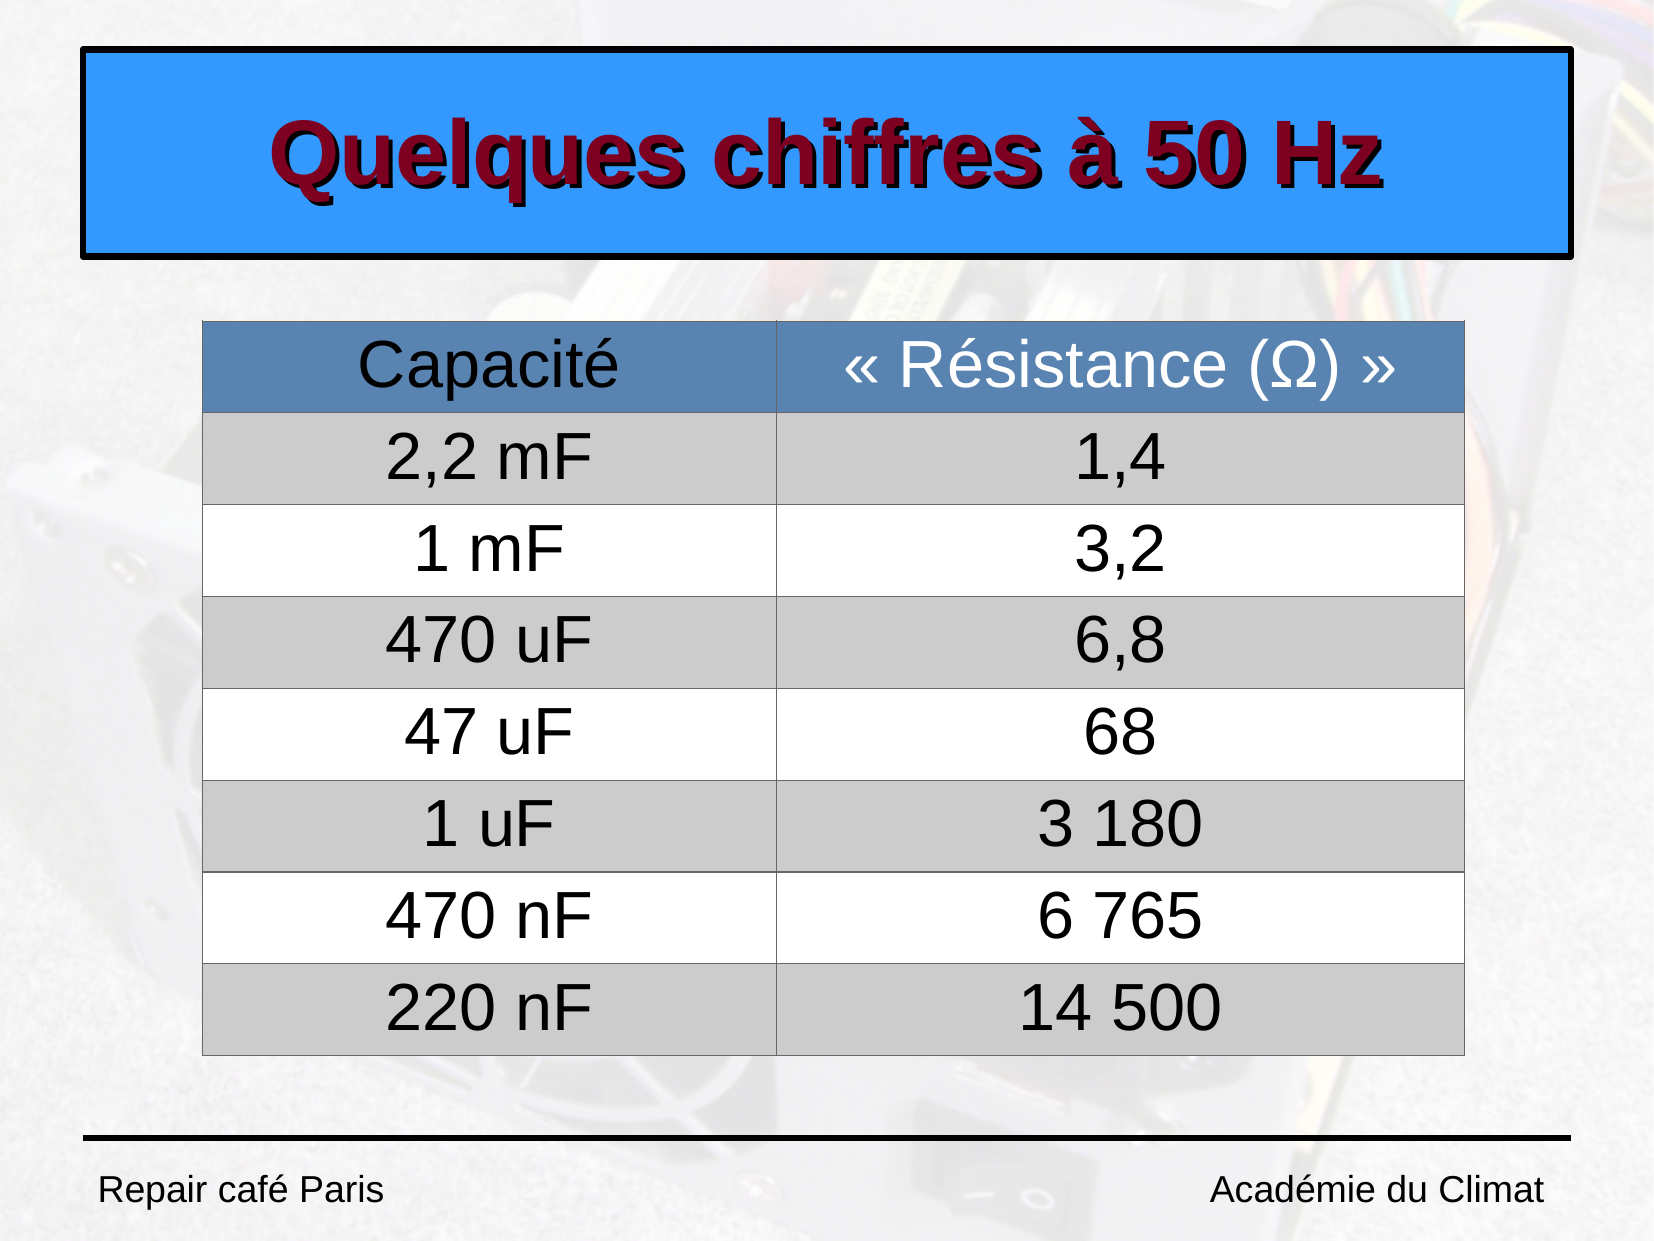

# Quelques chiffres à 50 Hz
| Capacité | « Résistance (Ω) » |
| --- | --- |
| 2,2 mF | 1,4 |
| 1 mF | 3,2 |
| 470 uF | 6,8 |
| 47 uF | 68 |
| 1 uF | 3 180 |
| 470 nF | 6 765 |
| 220 nF | 14 500 |
Repair café Paris	Académie du Climat